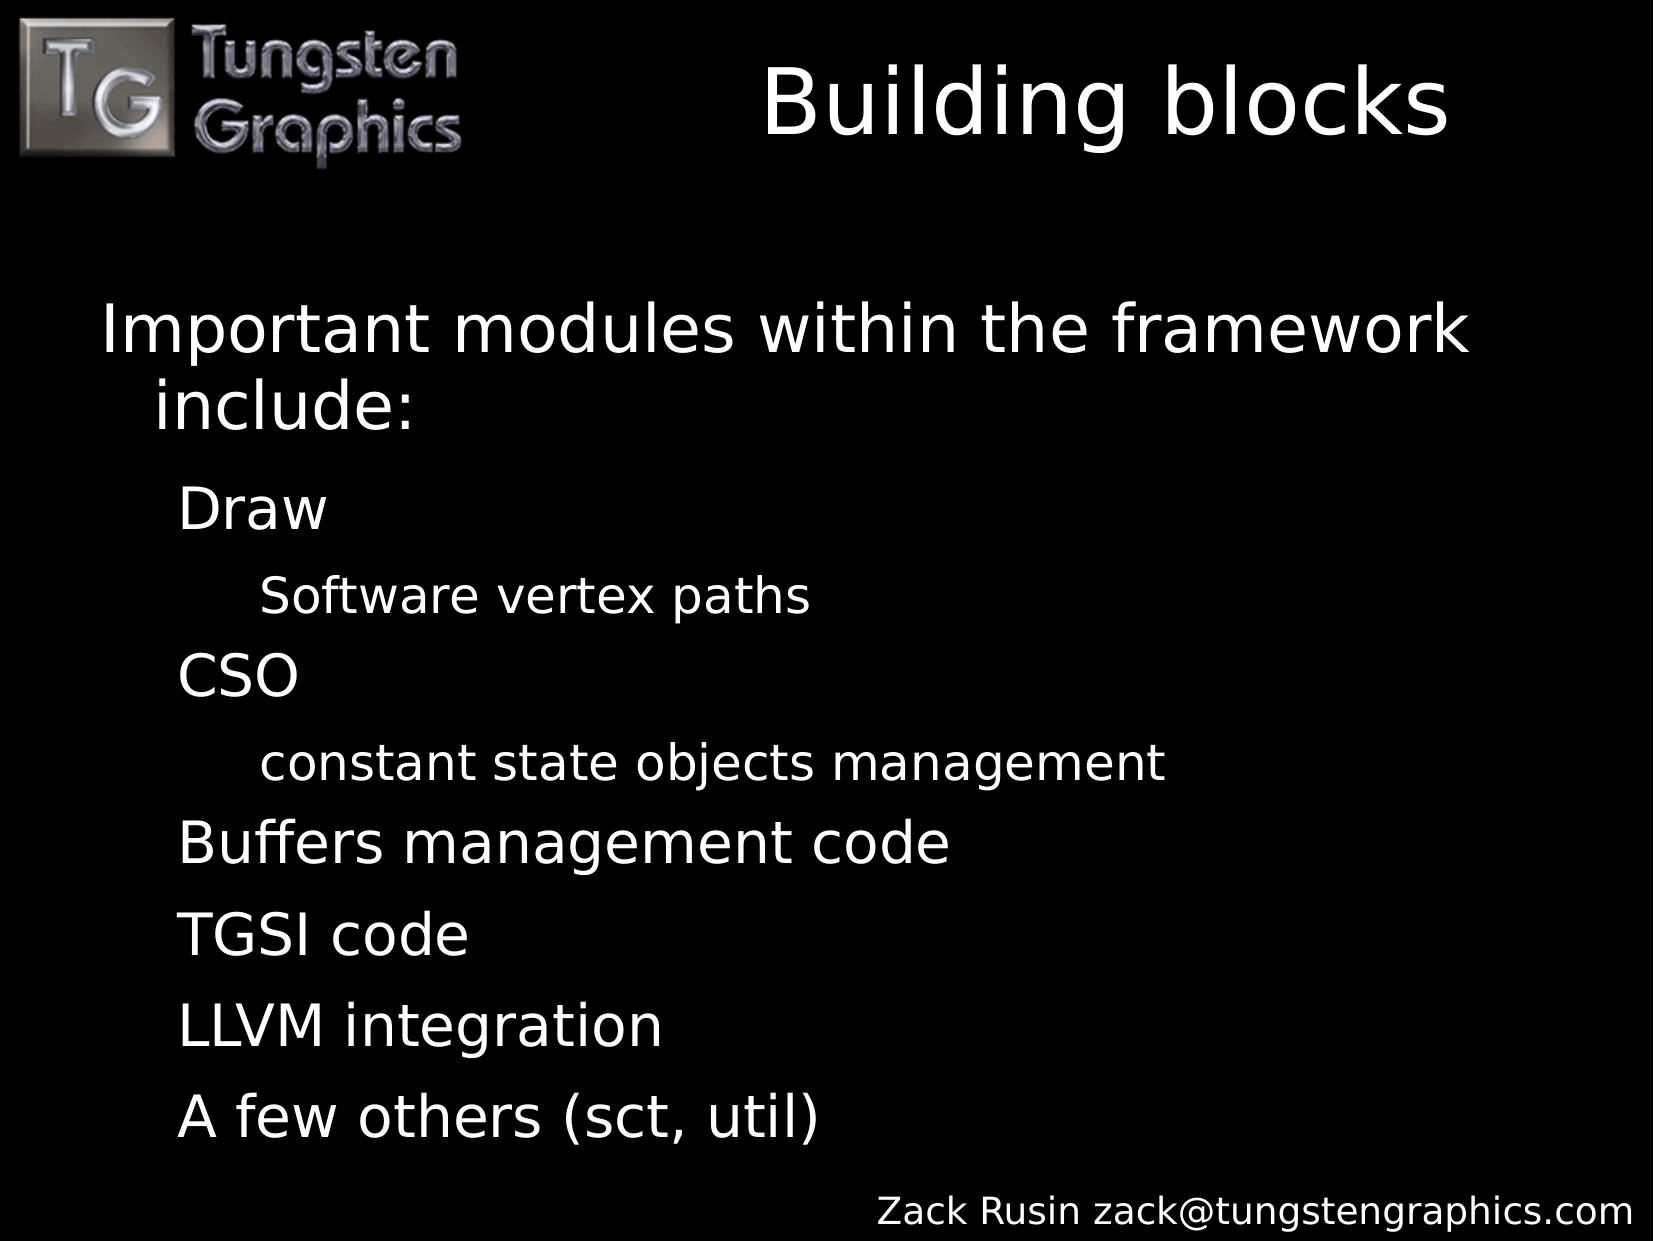

# Building blocks
Important modules within the framework include:
Draw
Software vertex paths
CSO
constant state objects management
Buffers management code
TGSI code
LLVM integration
A few others (sct, util)
Zack Rusin zack@tungstengraphics.com